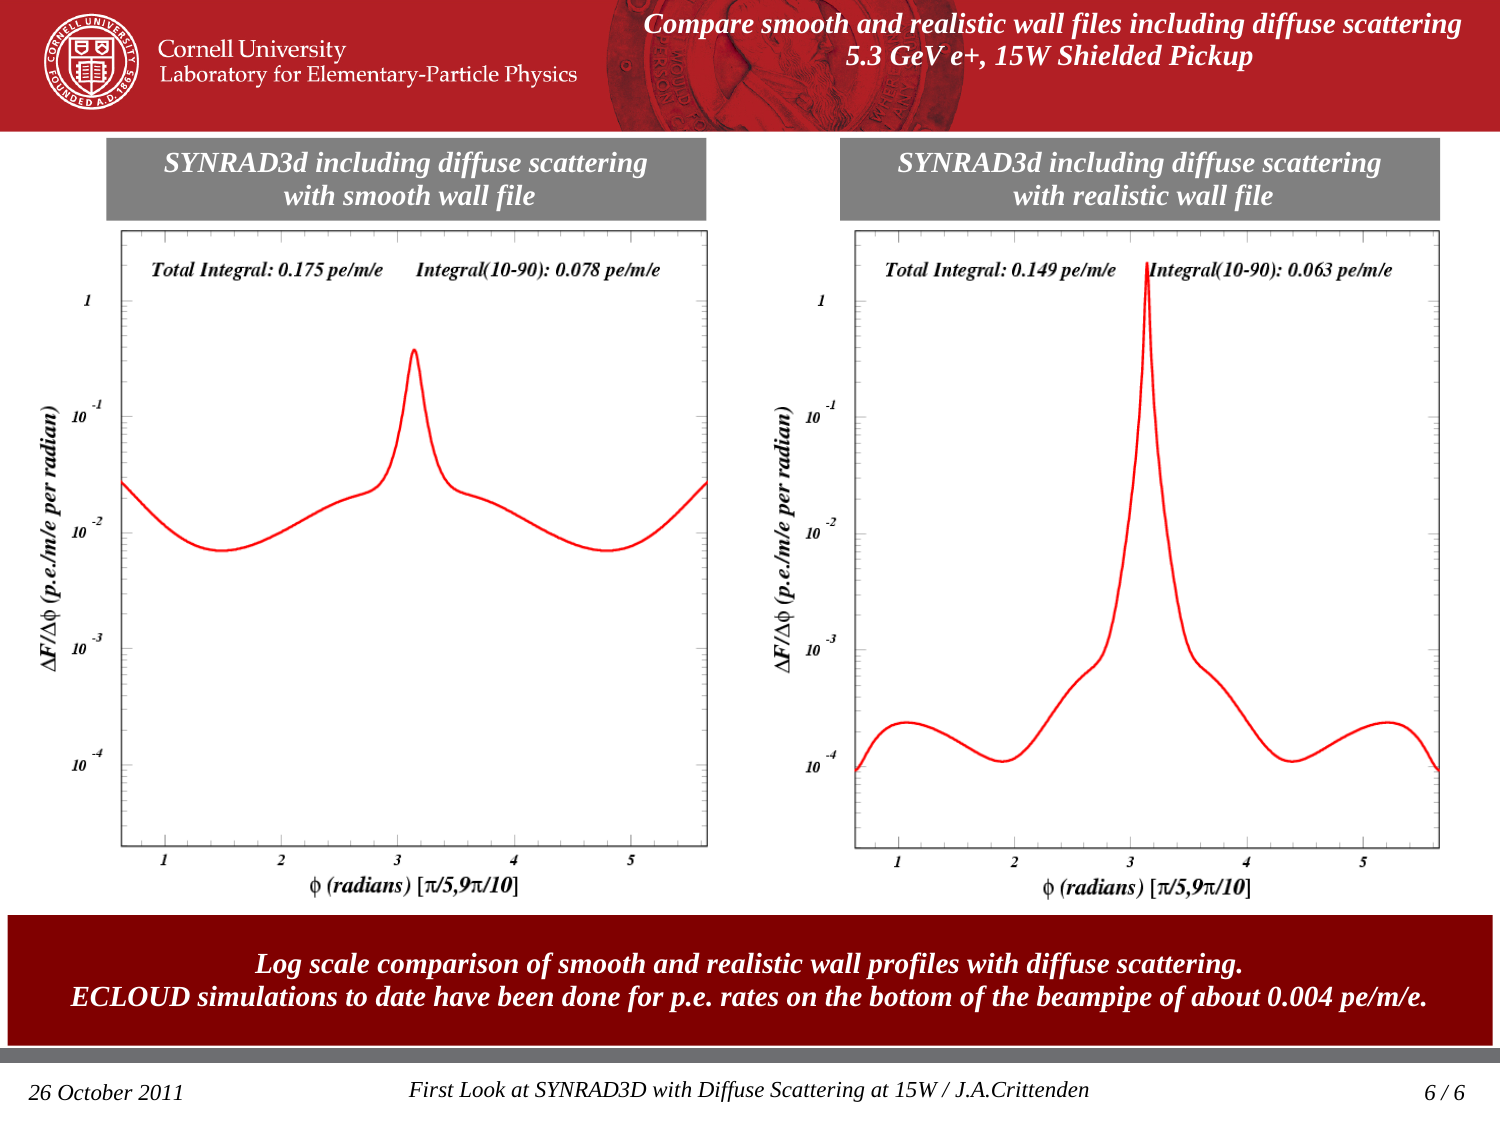

Compare smooth and realistic wall files including diffuse scattering
5.3 GeV e+, 15W Shielded Pickup
SYNRAD3d including diffuse scattering
 with smooth wall file
SYNRAD3d including diffuse scattering
 with realistic wall file
Log scale comparison of smooth and realistic wall profiles with diffuse scattering.
ECLOUD simulations to date have been done for p.e. rates on the bottom of the beampipe of about 0.004 pe/m/e.